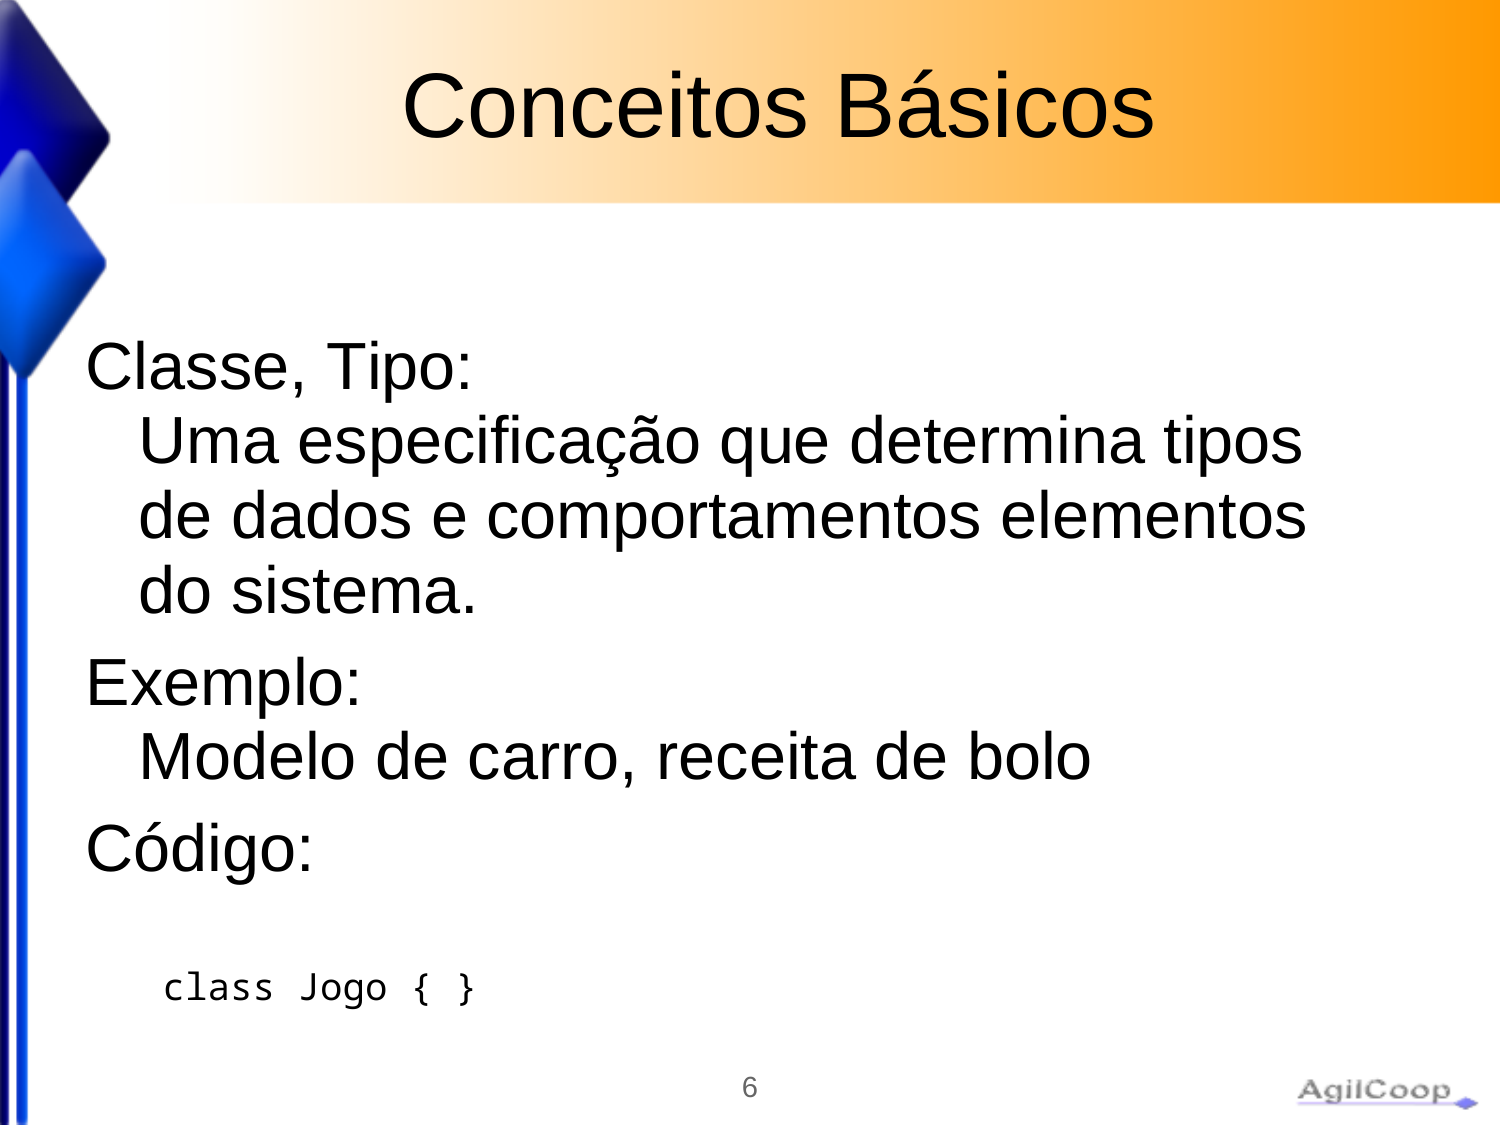

# Conceitos Básicos
Classe, Tipo:
Uma especificação que determina tipos de dados e comportamentos elementos do sistema.
Exemplo:
Modelo de carro, receita de bolo
Código:
class Jogo { }
6